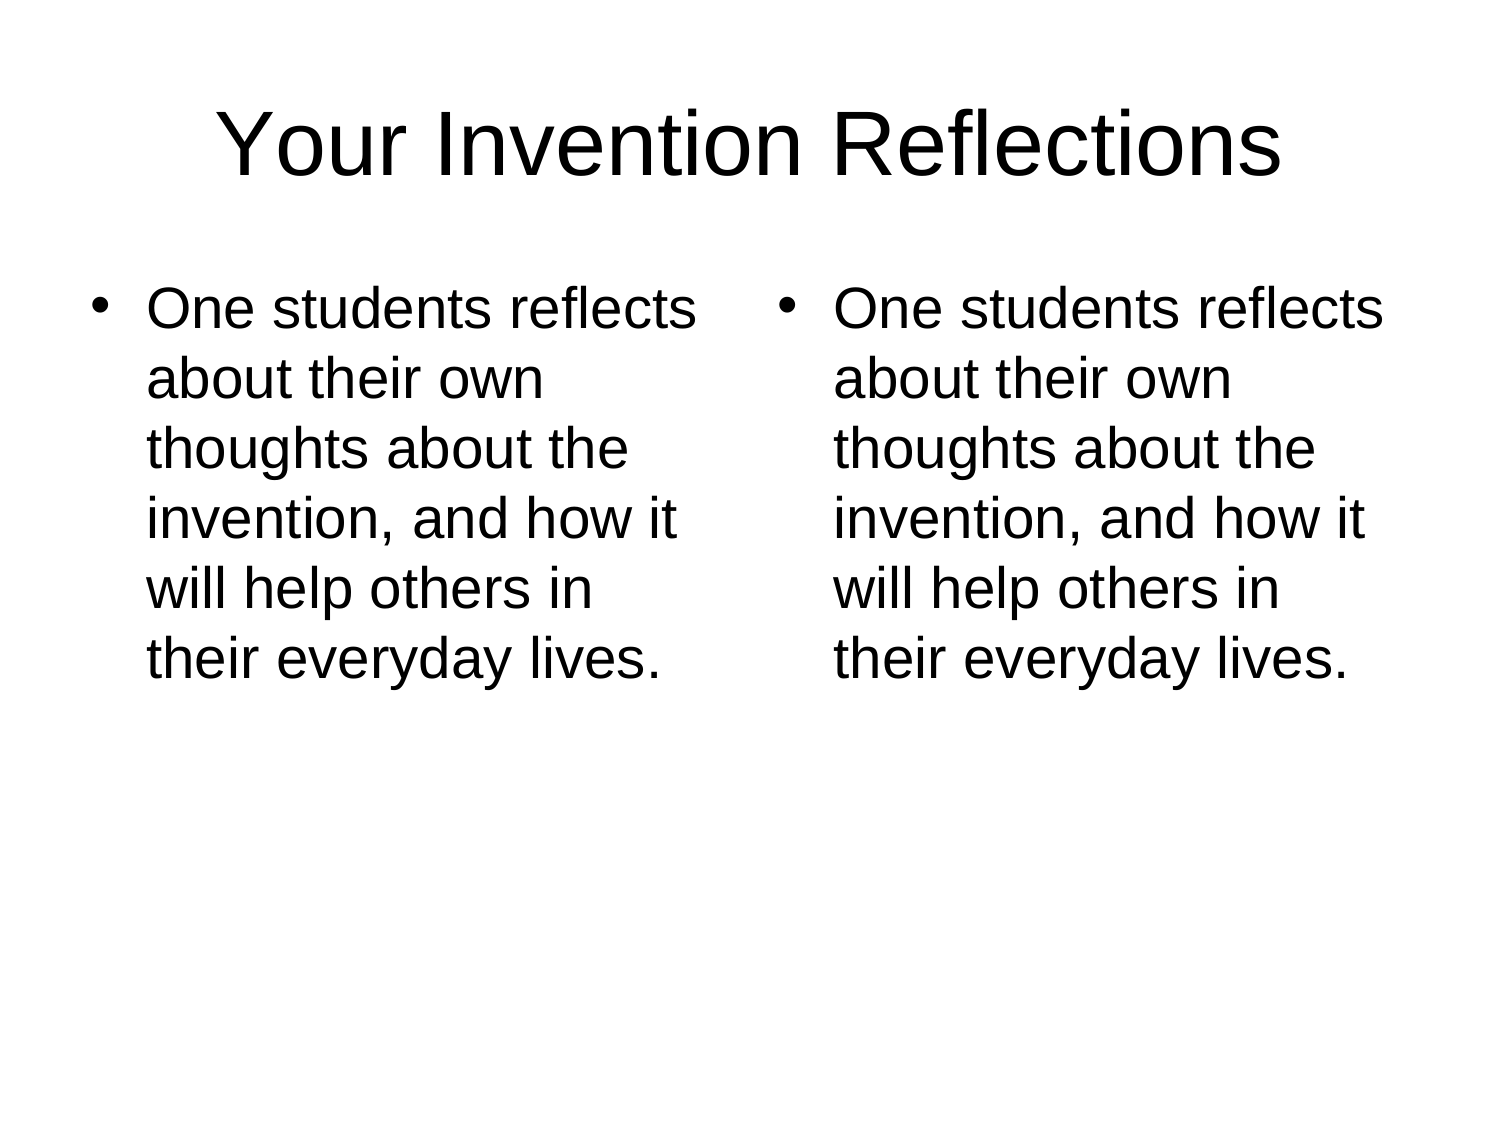

# Your Invention Reflections
One students reflects about their own thoughts about the invention, and how it will help others in their everyday lives.
One students reflects about their own thoughts about the invention, and how it will help others in their everyday lives.